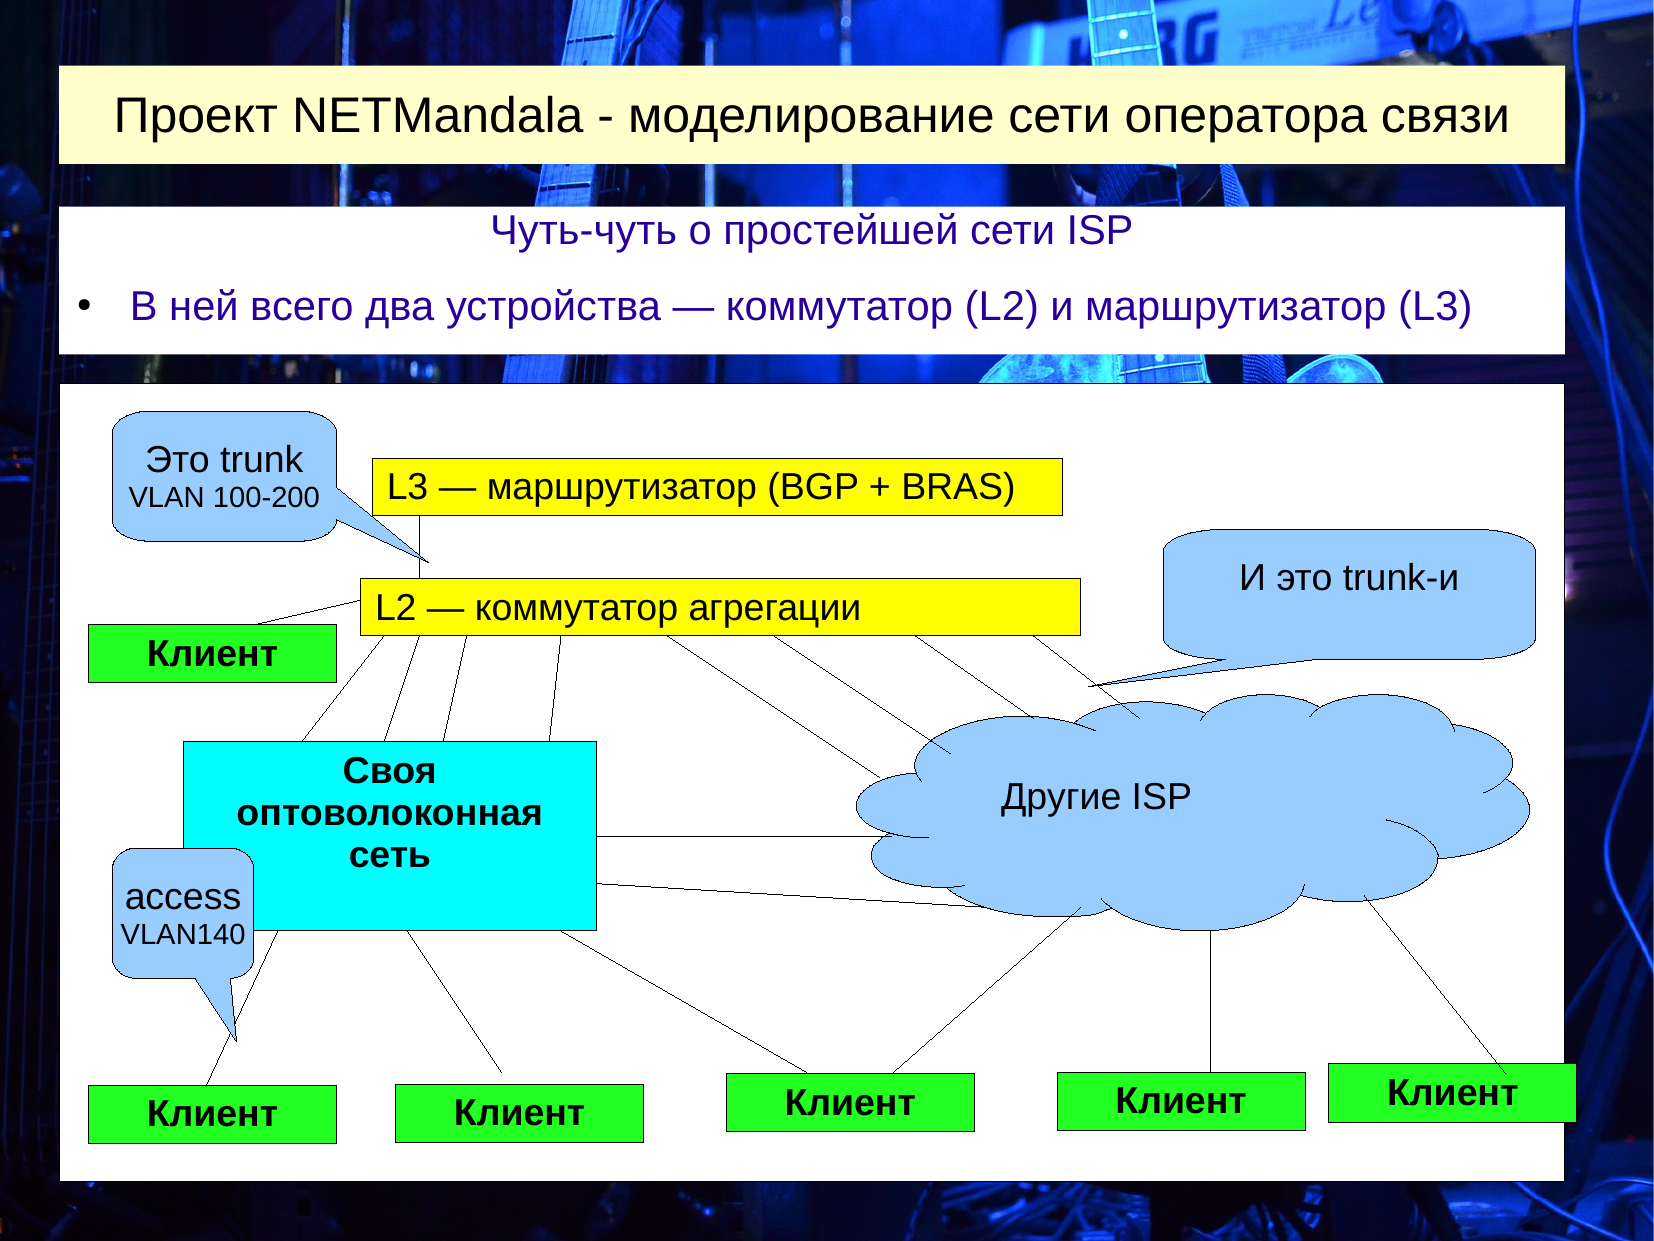

# Проект NETMandala - моделирование сети оператора связи
Чуть-чуть о простейшей сети ISP
В ней всего два устройства — коммутатор (L2) и маршрутизатор (L3)
Это trunk
VLAN 100-200
L3 — маршрутизатор (BGP + BRAS)
И это trunk-и
L2 — коммутатор агрегации
Клиент
Своя оптоволоконная сеть
Другие ISP
access
VLAN140
Клиент
Клиент
Клиент
Клиент
Клиент